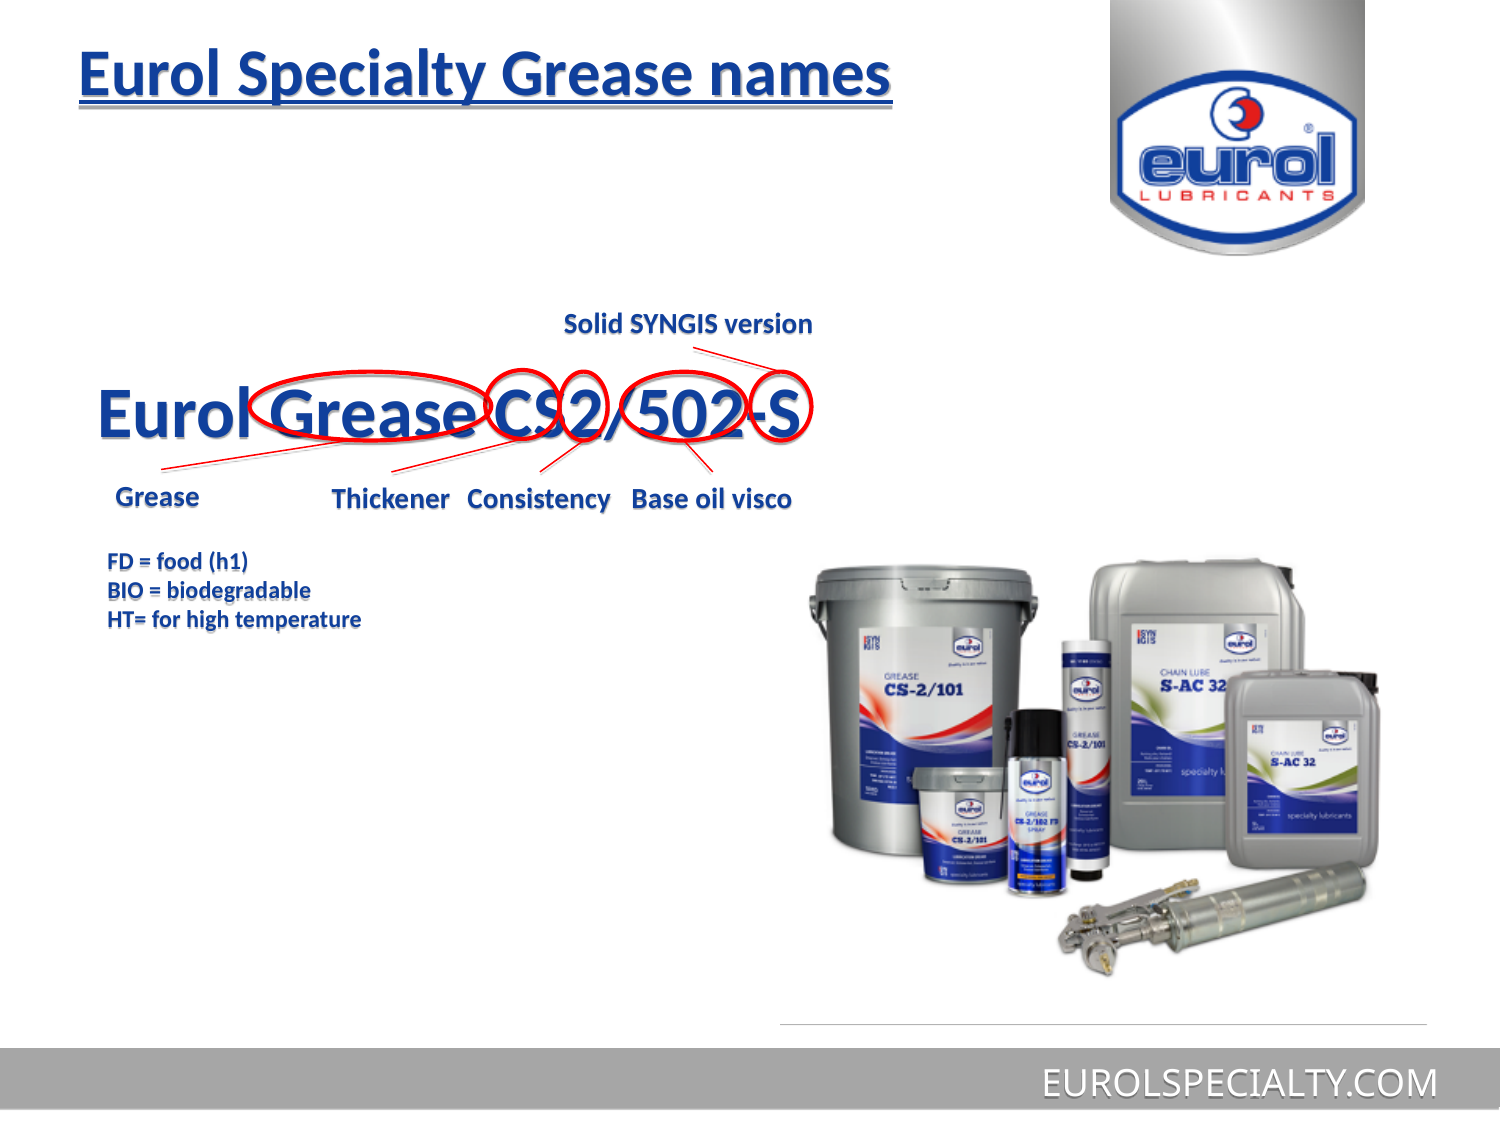

Eurol Specialty Grease names
Solid SYNGIS version
Eurol Grease CS2/502-S
Grease
Thickener
Consistency
Base oil visco
FD = food (h1)
BIO = biodegradable
HT= for high temperature